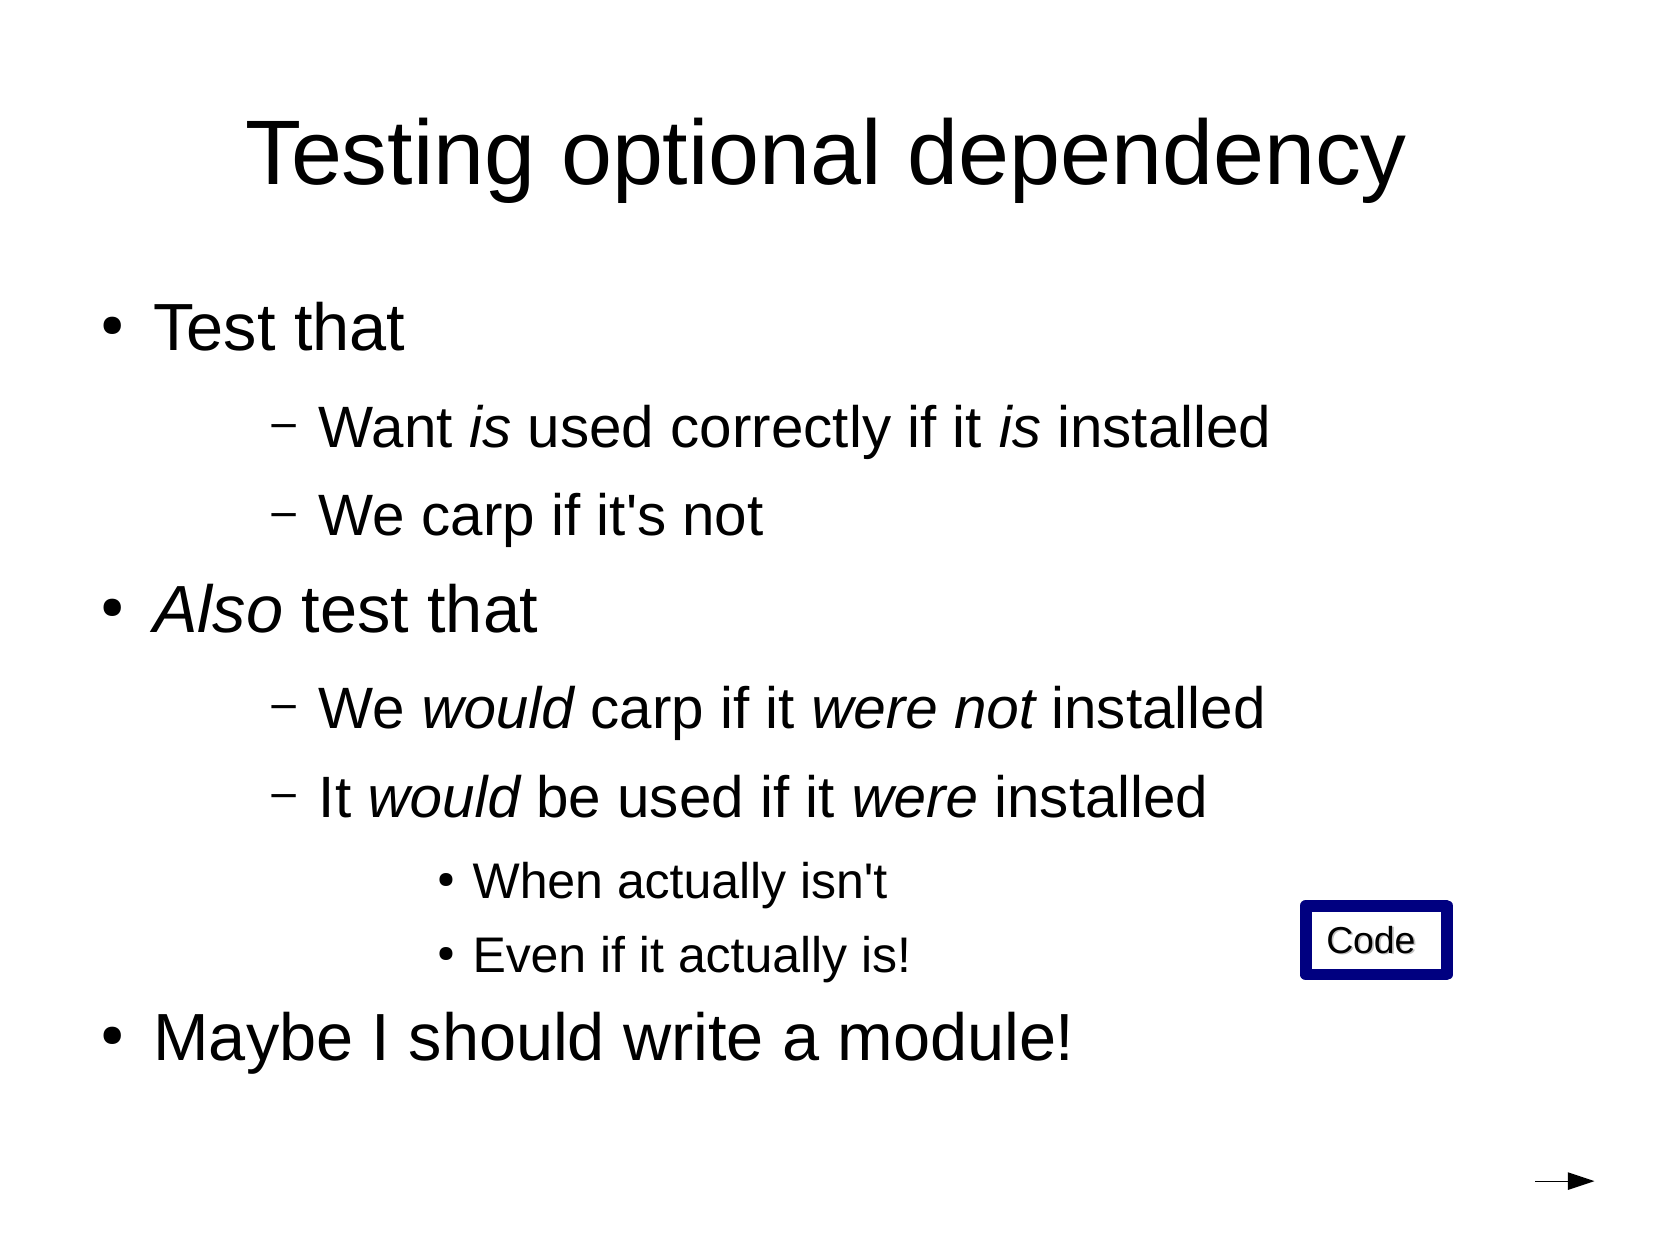

# Testing optional dependency
Test that
Want is used correctly if it is installed
We carp if it's not
Also test that
We would carp if it were not installed
It would be used if it were installed
When actually isn't
Even if it actually is!
Maybe I should write a module!
Code